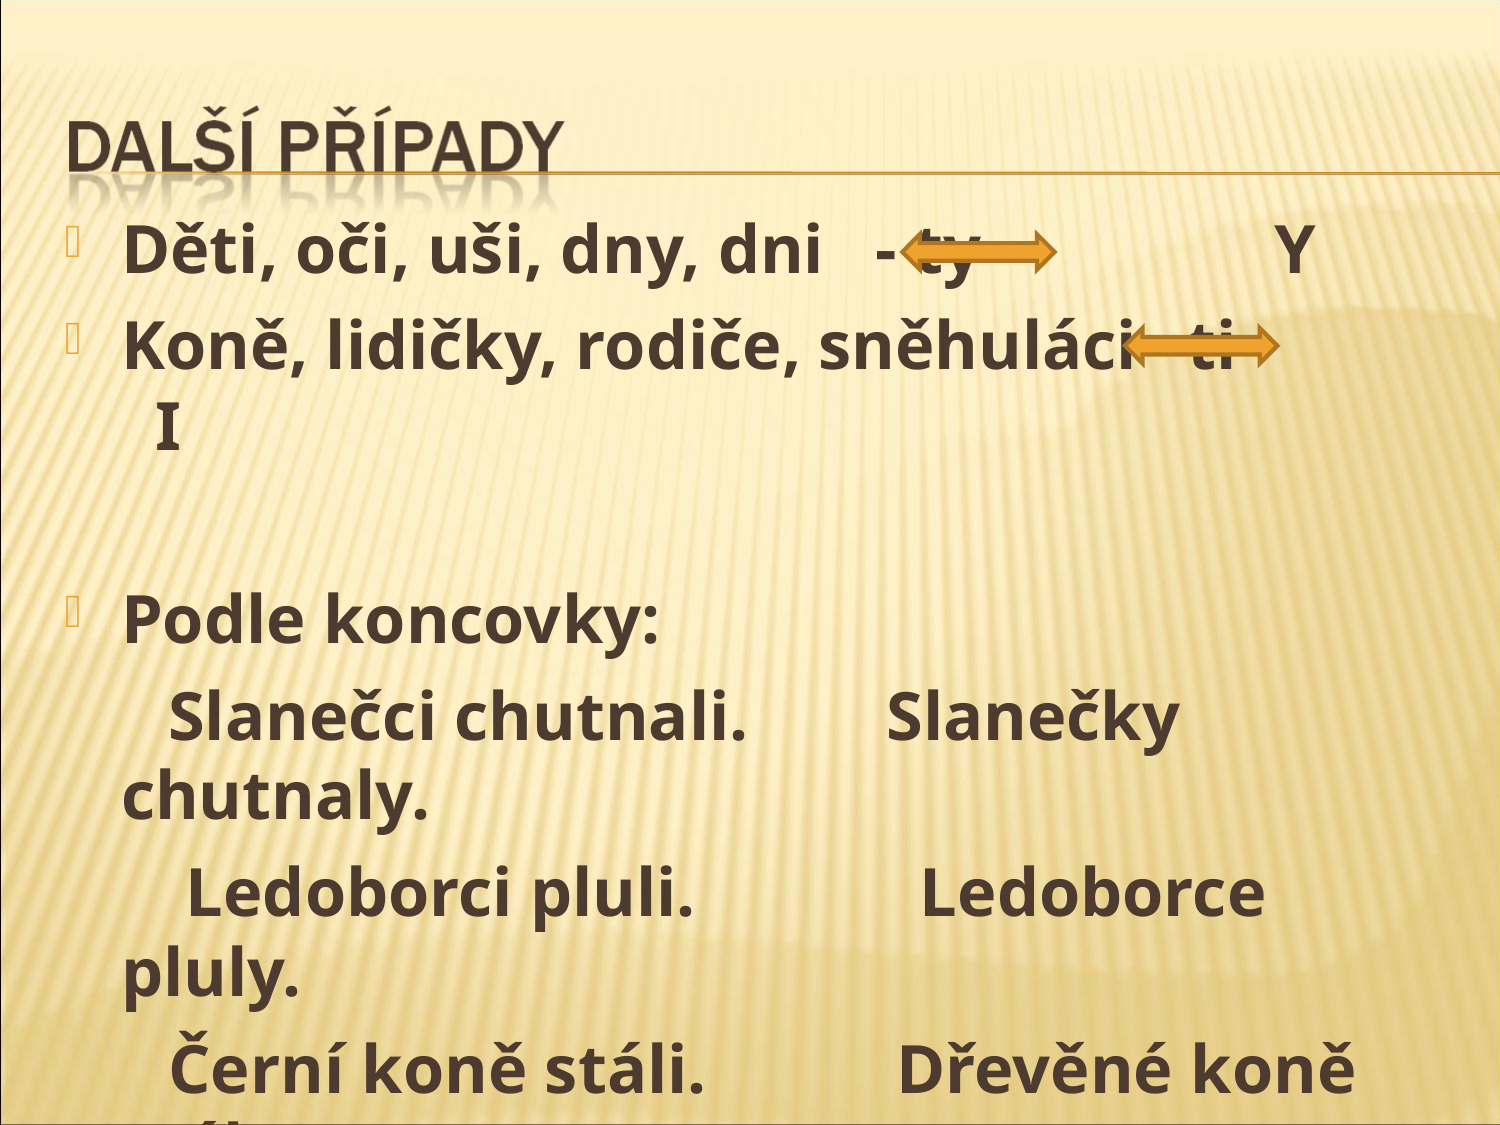

# Děti, oči, uši, dny, dni - ty Y
Koně, lidičky, rodiče, sněhuláci– ti I
Podle koncovky:
 Slanečci chutnali. Slanečky chutnaly.
 Ledoborci pluli. Ledoborce pluly.
 Černí koně stáli. Dřevěné koně stály.
 Hrobové se otvírali. Dnové ubíhali.